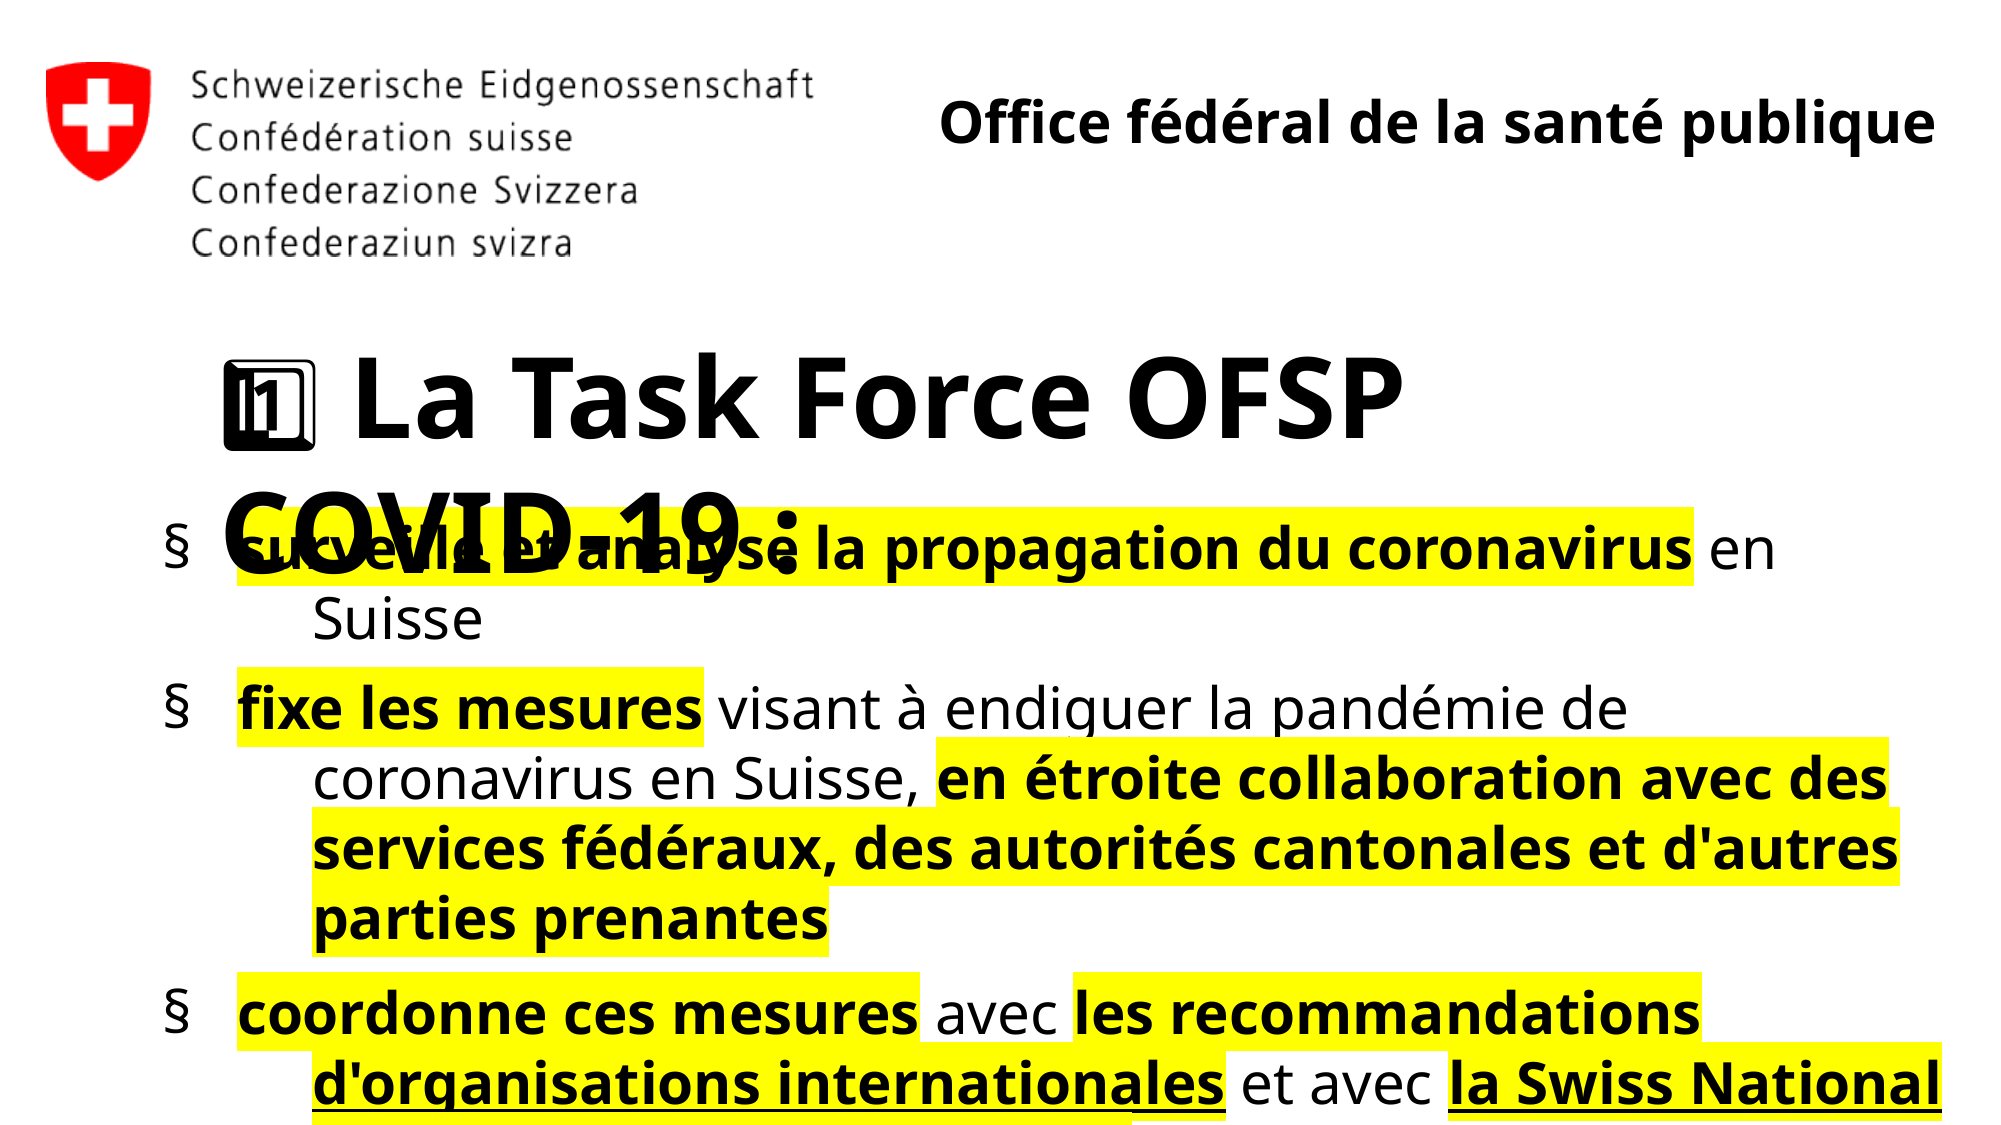

# Office fédéral de la santé publique
1️⃣ La Task Force OFSP COVID-19 :
surveille et analyse la propagation du coronavirus en Suisse
fixe les mesures visant à endiguer la pandémie de coronavirus en Suisse, en étroite collaboration avec des services fédéraux, des autorités cantonales et d'autres parties prenantes
coordonne ces mesures avec les recommandations d'organisations internationales et avec la Swiss National COVID-19 Science Task Force